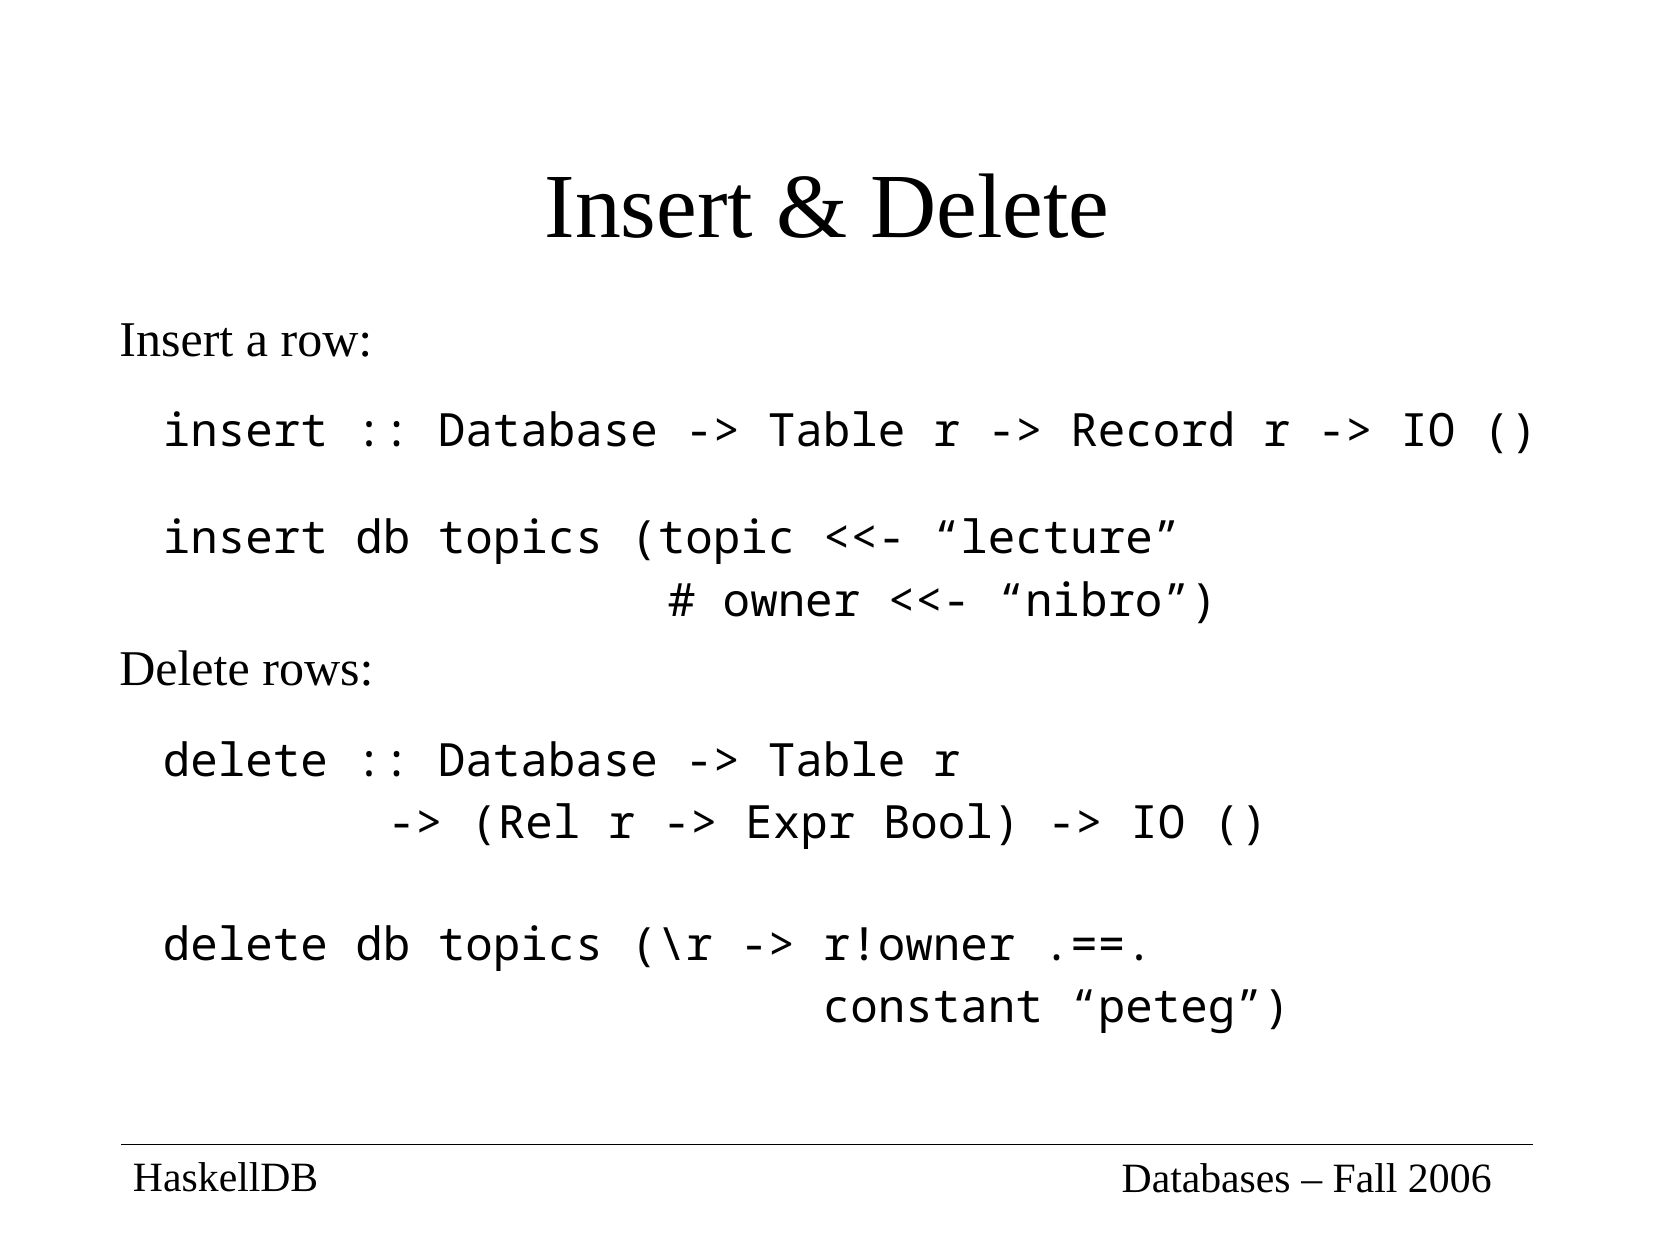

# Insert & Delete
Insert a row:
insert :: Database -> Table r -> Record r -> IO ()
insert db topics (topic <<- “lecture”
						 # owner <<- “nibro”)
Delete rows:
delete :: Database -> Table r
			-> (Rel r -> Expr Bool) -> IO ()
delete db topics (\r -> r!owner .==.
 constant “peteg”)